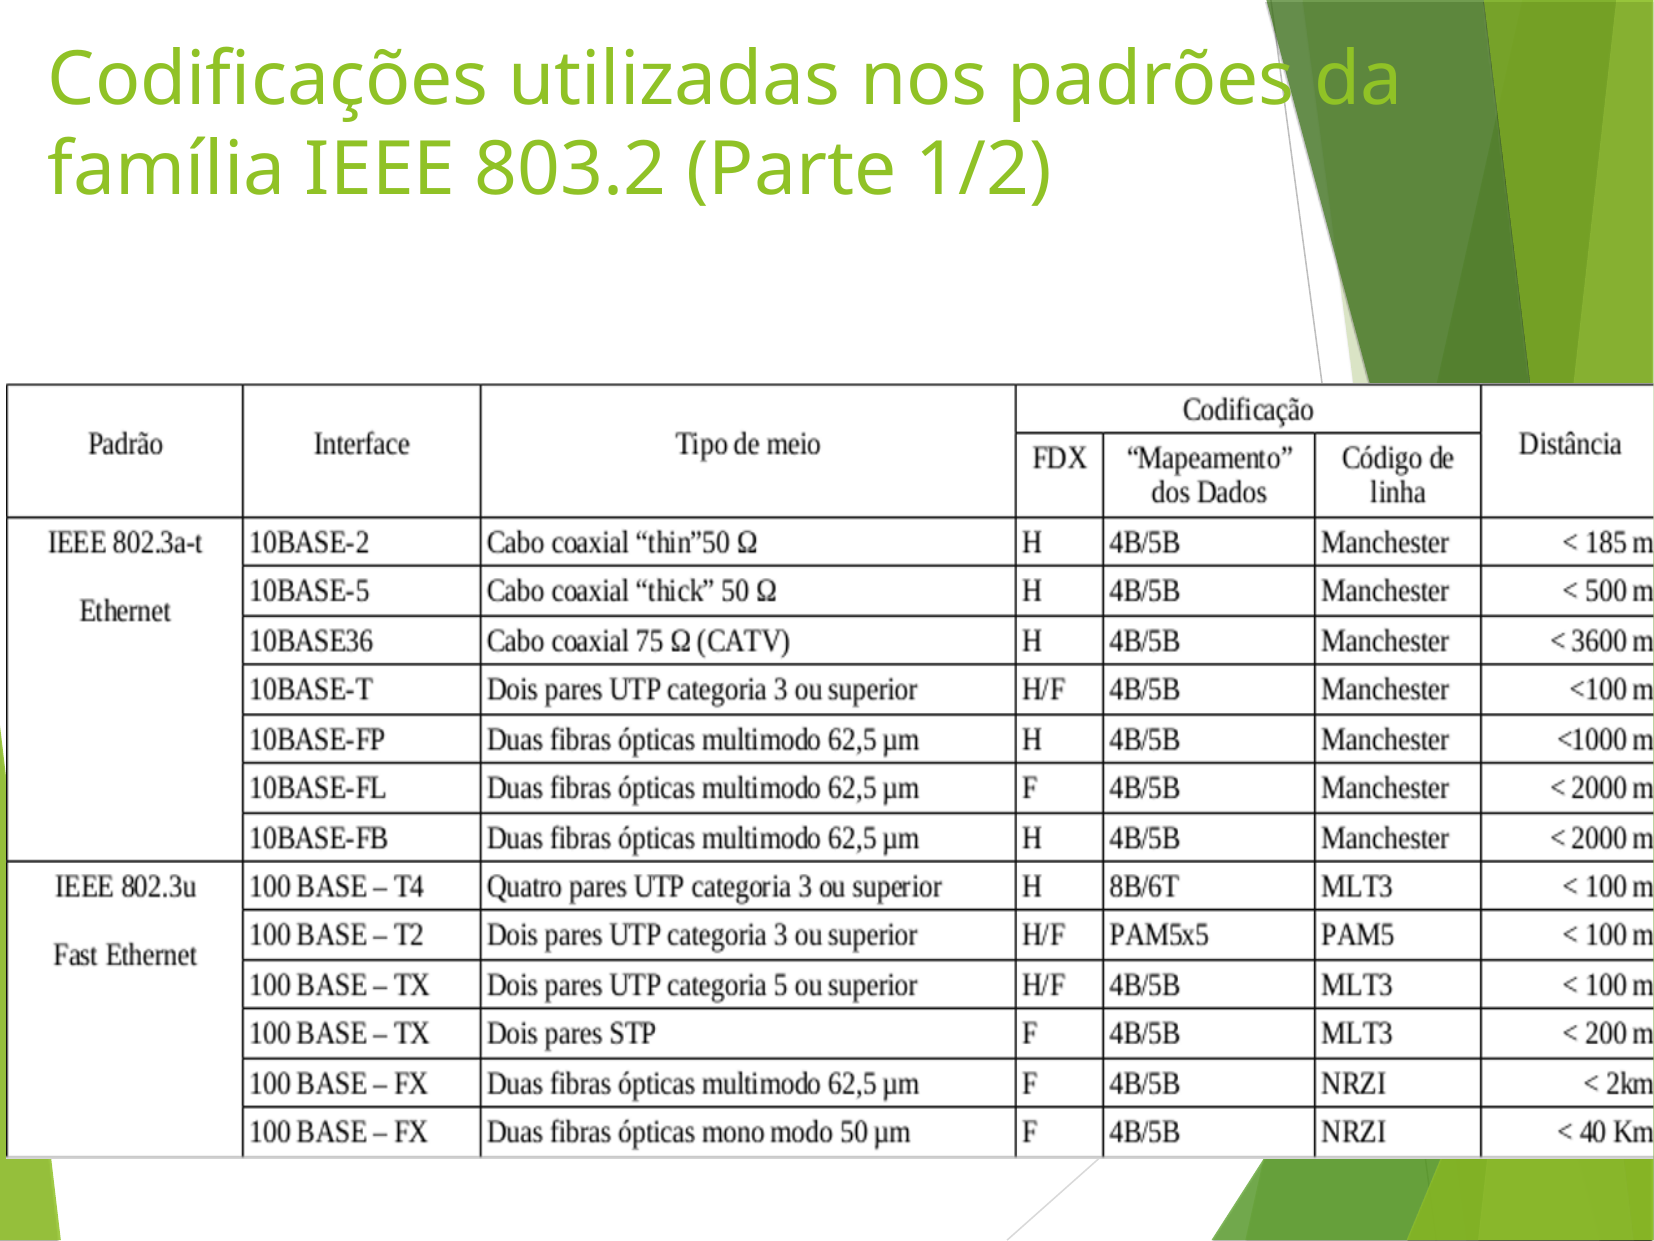

# Codificações utilizadas nos padrões da família IEEE 803.2 (Parte 1/2)